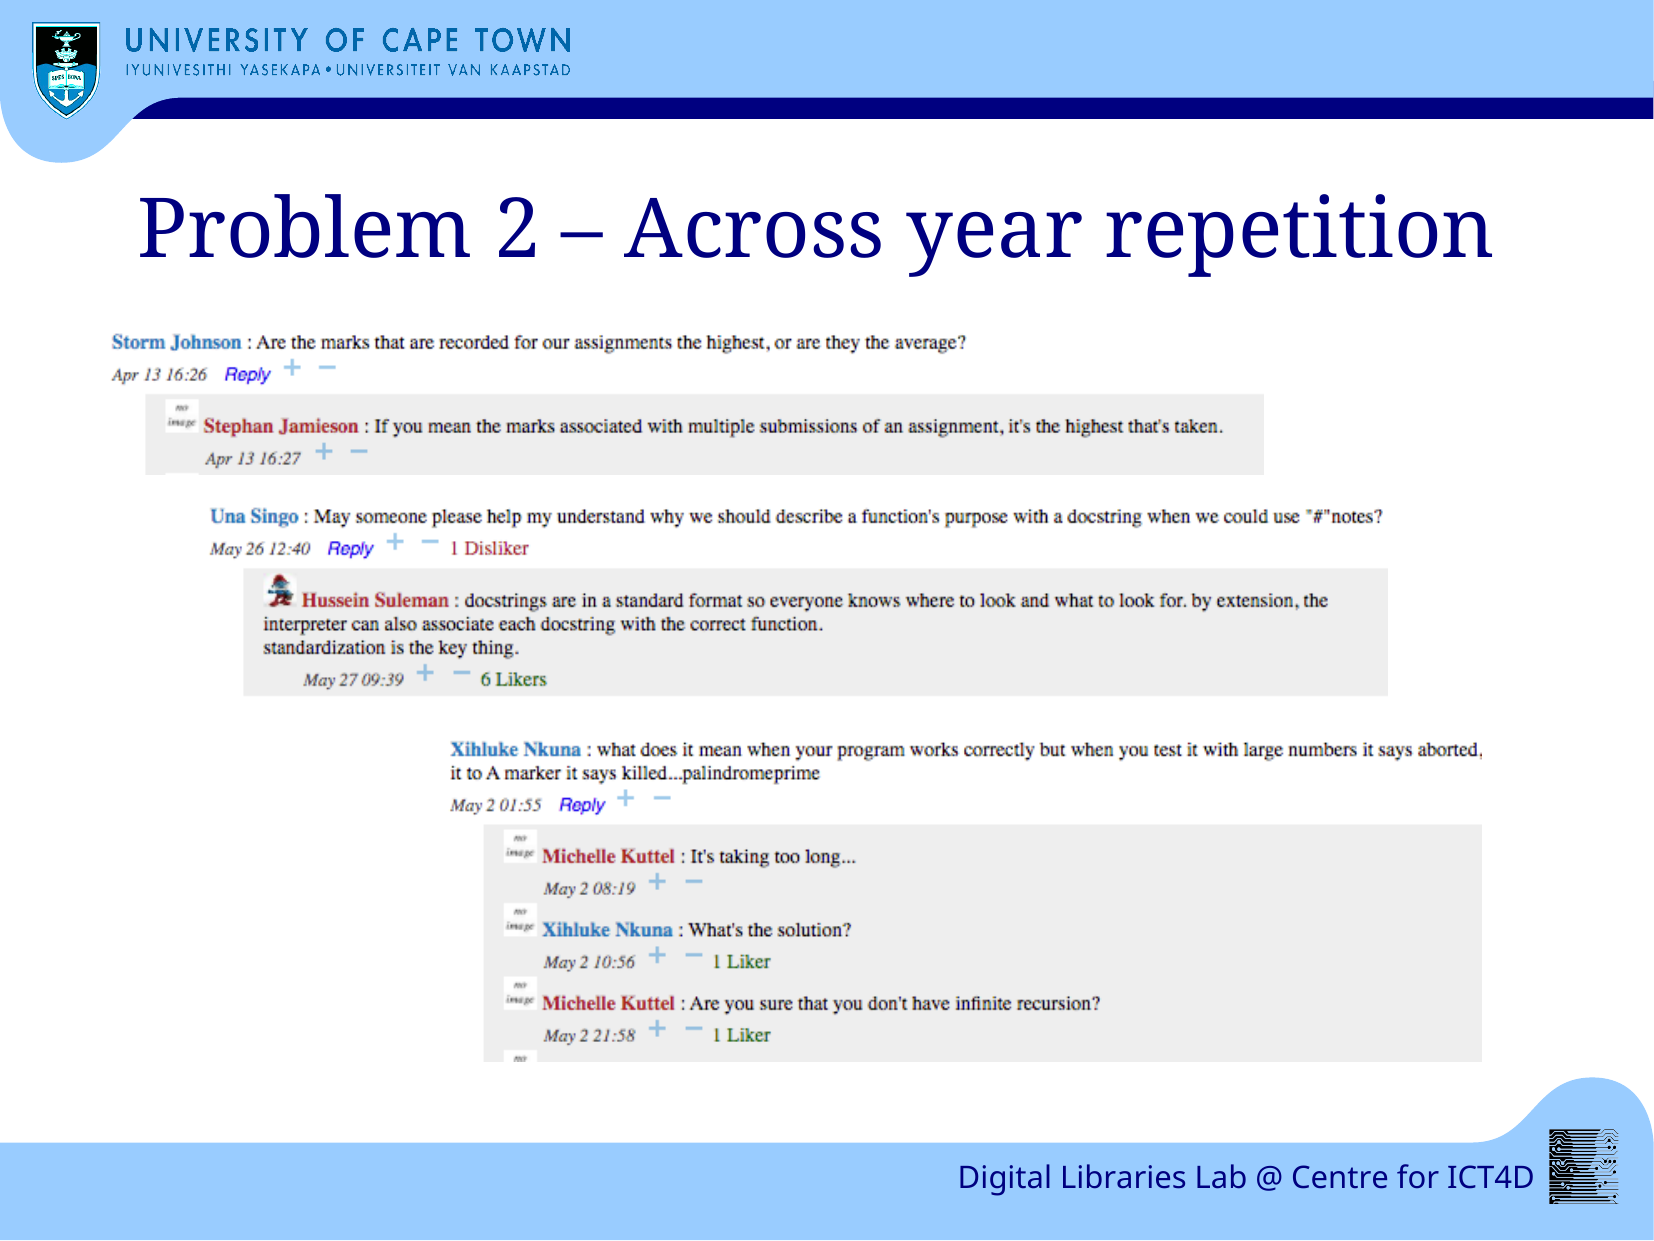

# Problem 2 – Across year repetition